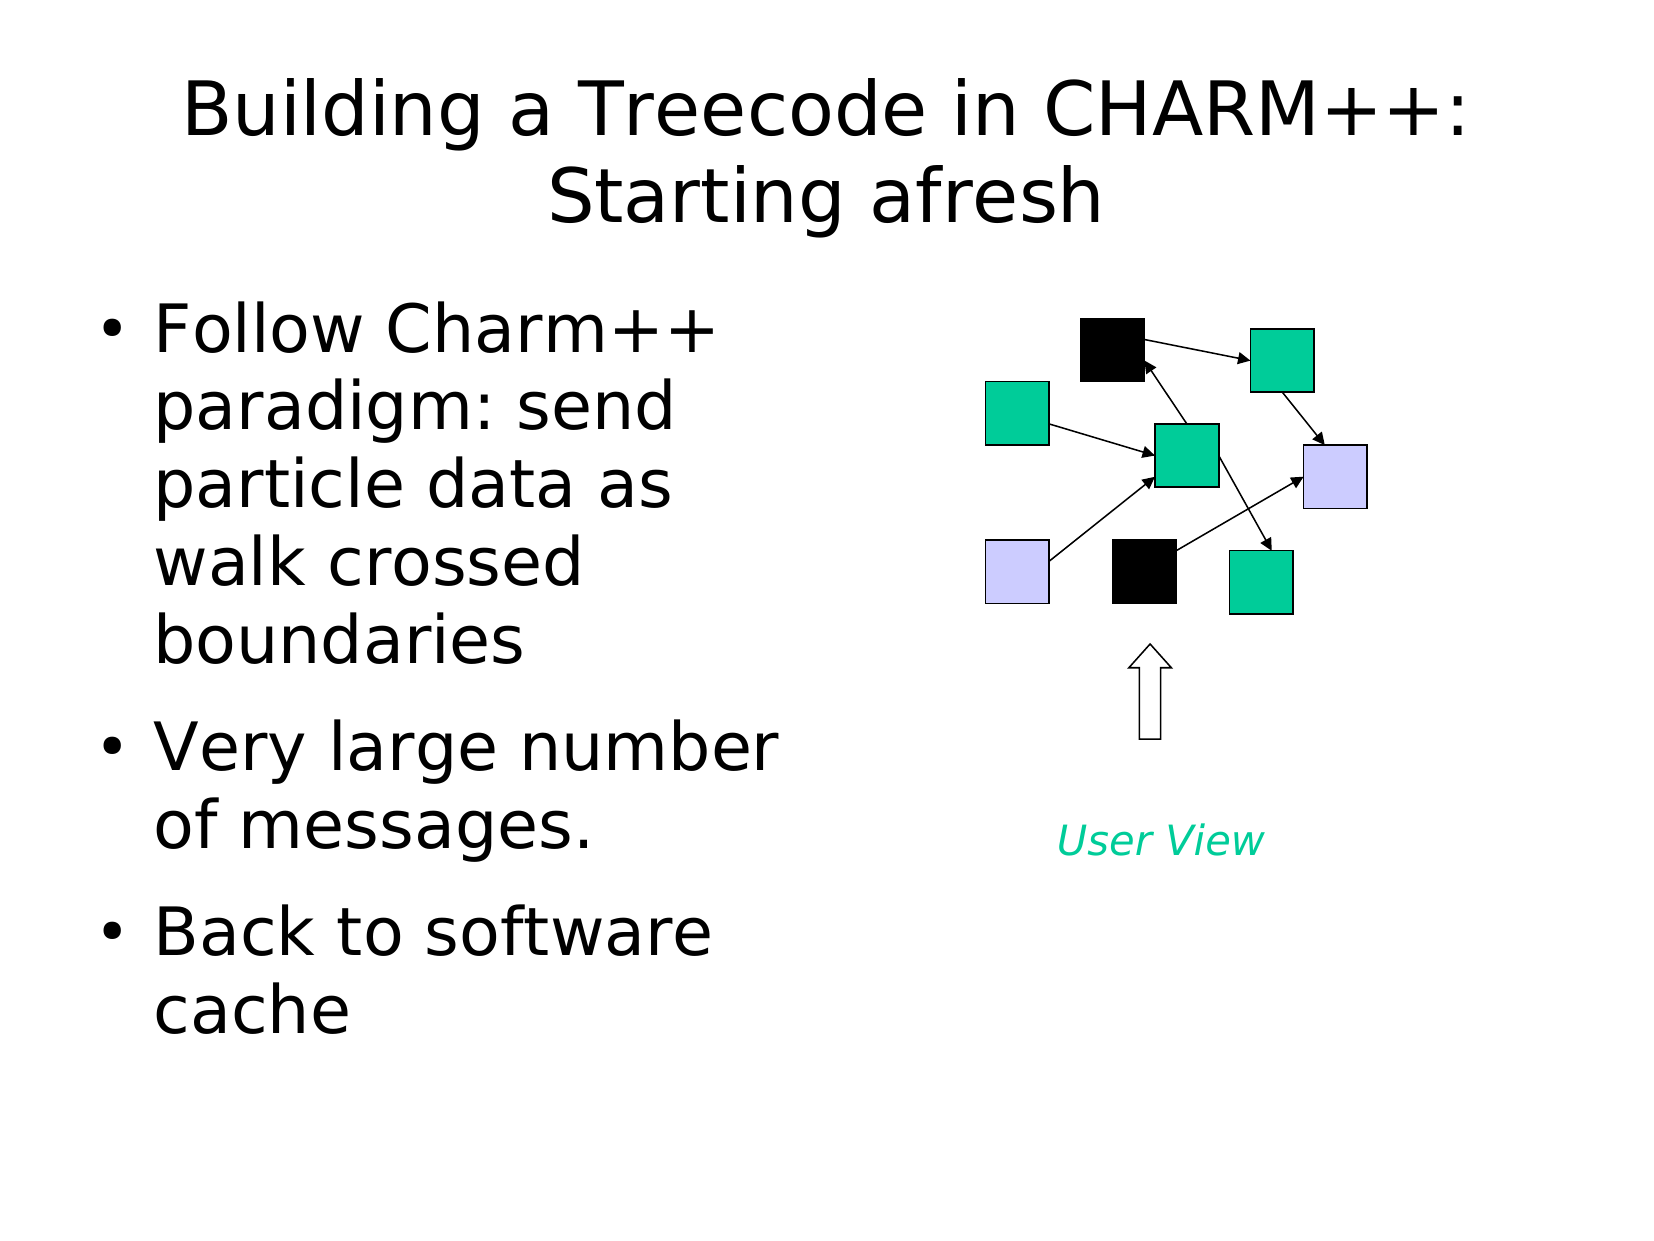

# Building a Treecode in CHARM++: Starting afresh
Follow Charm++ paradigm: send particle data as walk crossed boundaries
Very large number of messages.
Back to software cache
User View